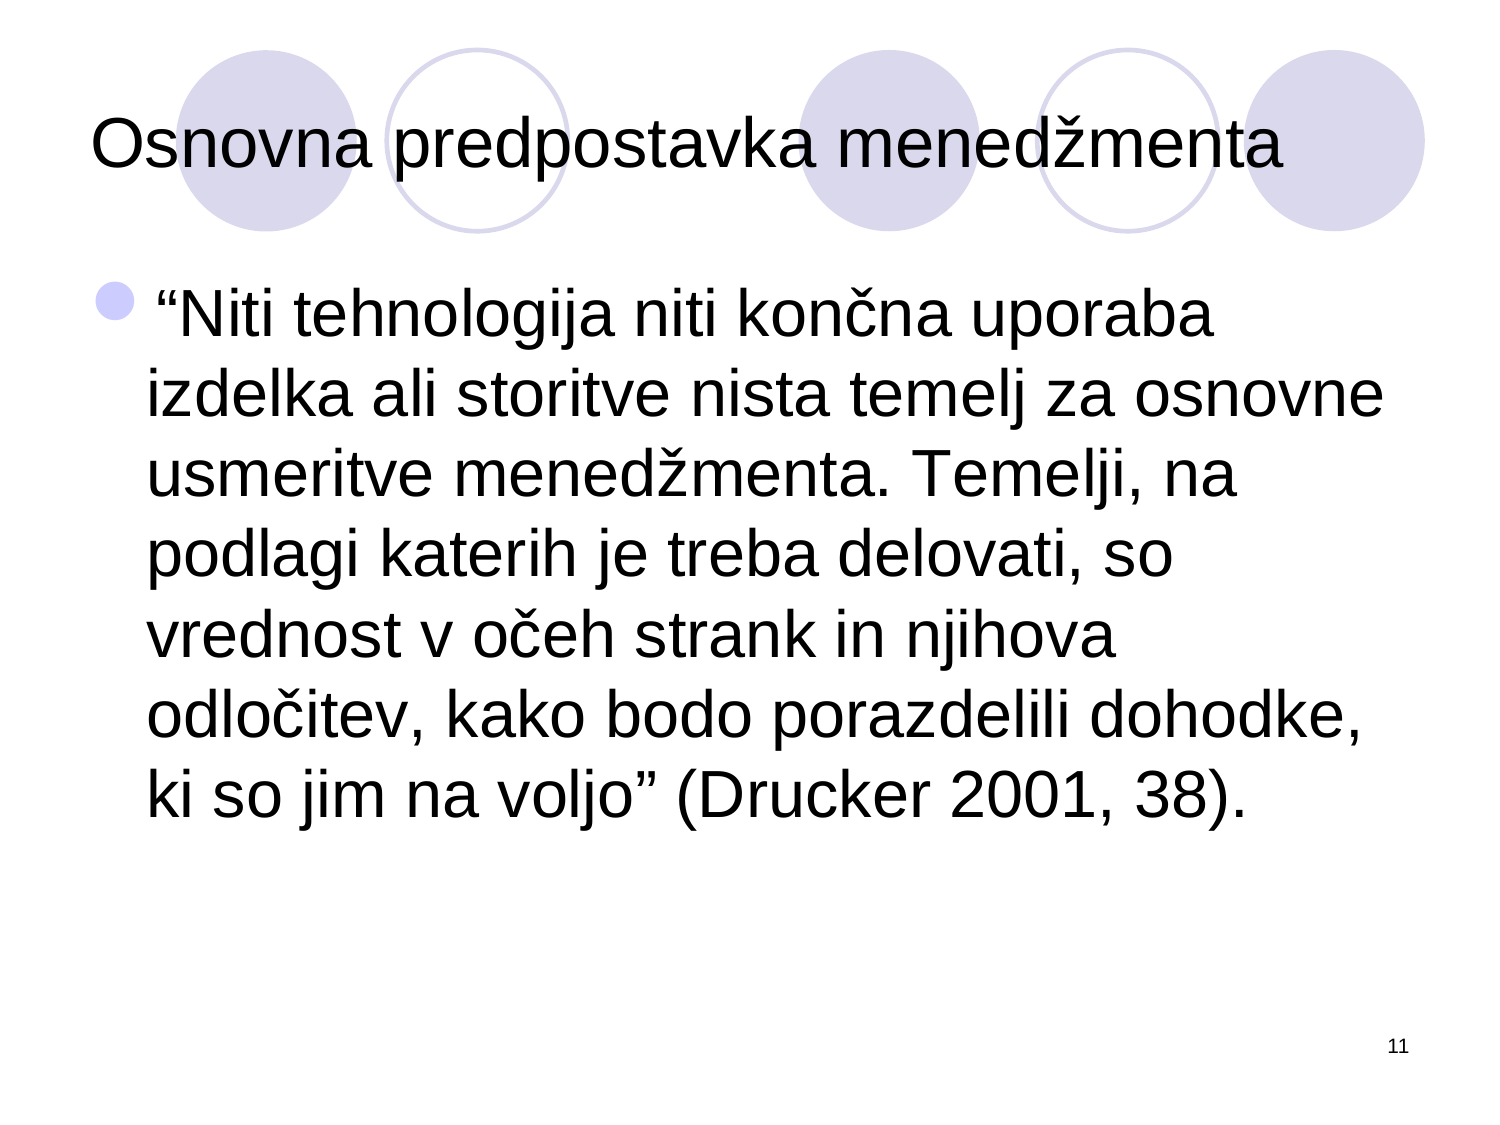

# Osnovna predpostavka menedžmenta
“Niti tehnologija niti končna uporaba izdelka ali storitve nista temelj za osnovne usmeritve menedžmenta. Temelji, na podlagi katerih je treba delovati, so vrednost v očeh strank in njihova odločitev, kako bodo porazdelili dohodke, ki so jim na voljo” (Drucker 2001, 38).